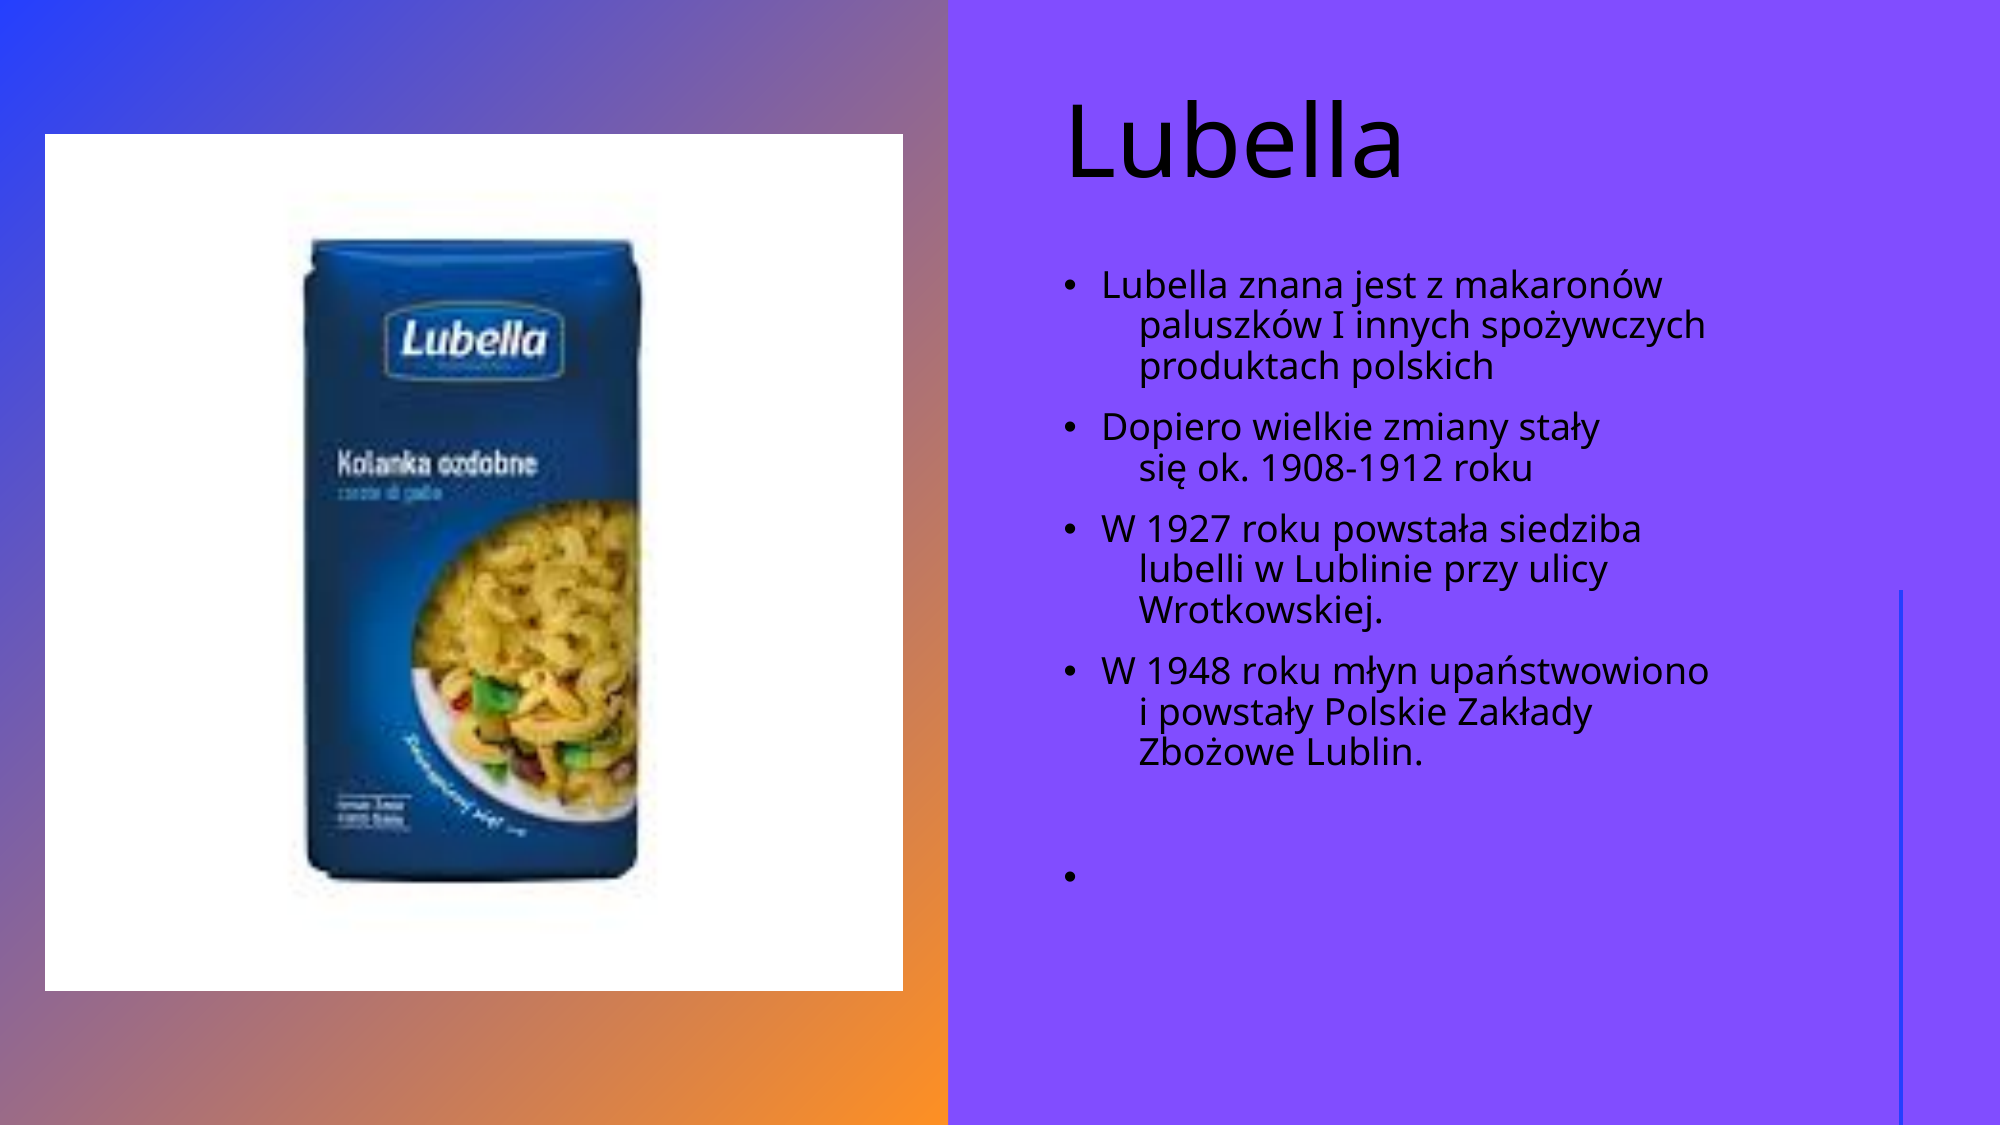

# Lubella
Lubella znana jest z makaronów paluszków I innych spożywczych produktach polskich
Dopiero wielkie zmiany stały się ok. 1908-1912 roku
W 1927 roku powstała siedziba lubelli w Lublinie przy ulicy Wrotkowskiej.
W 1948 roku młyn upaństwowiono i powstały Polskie Zakłady Zbożowe Lublin.